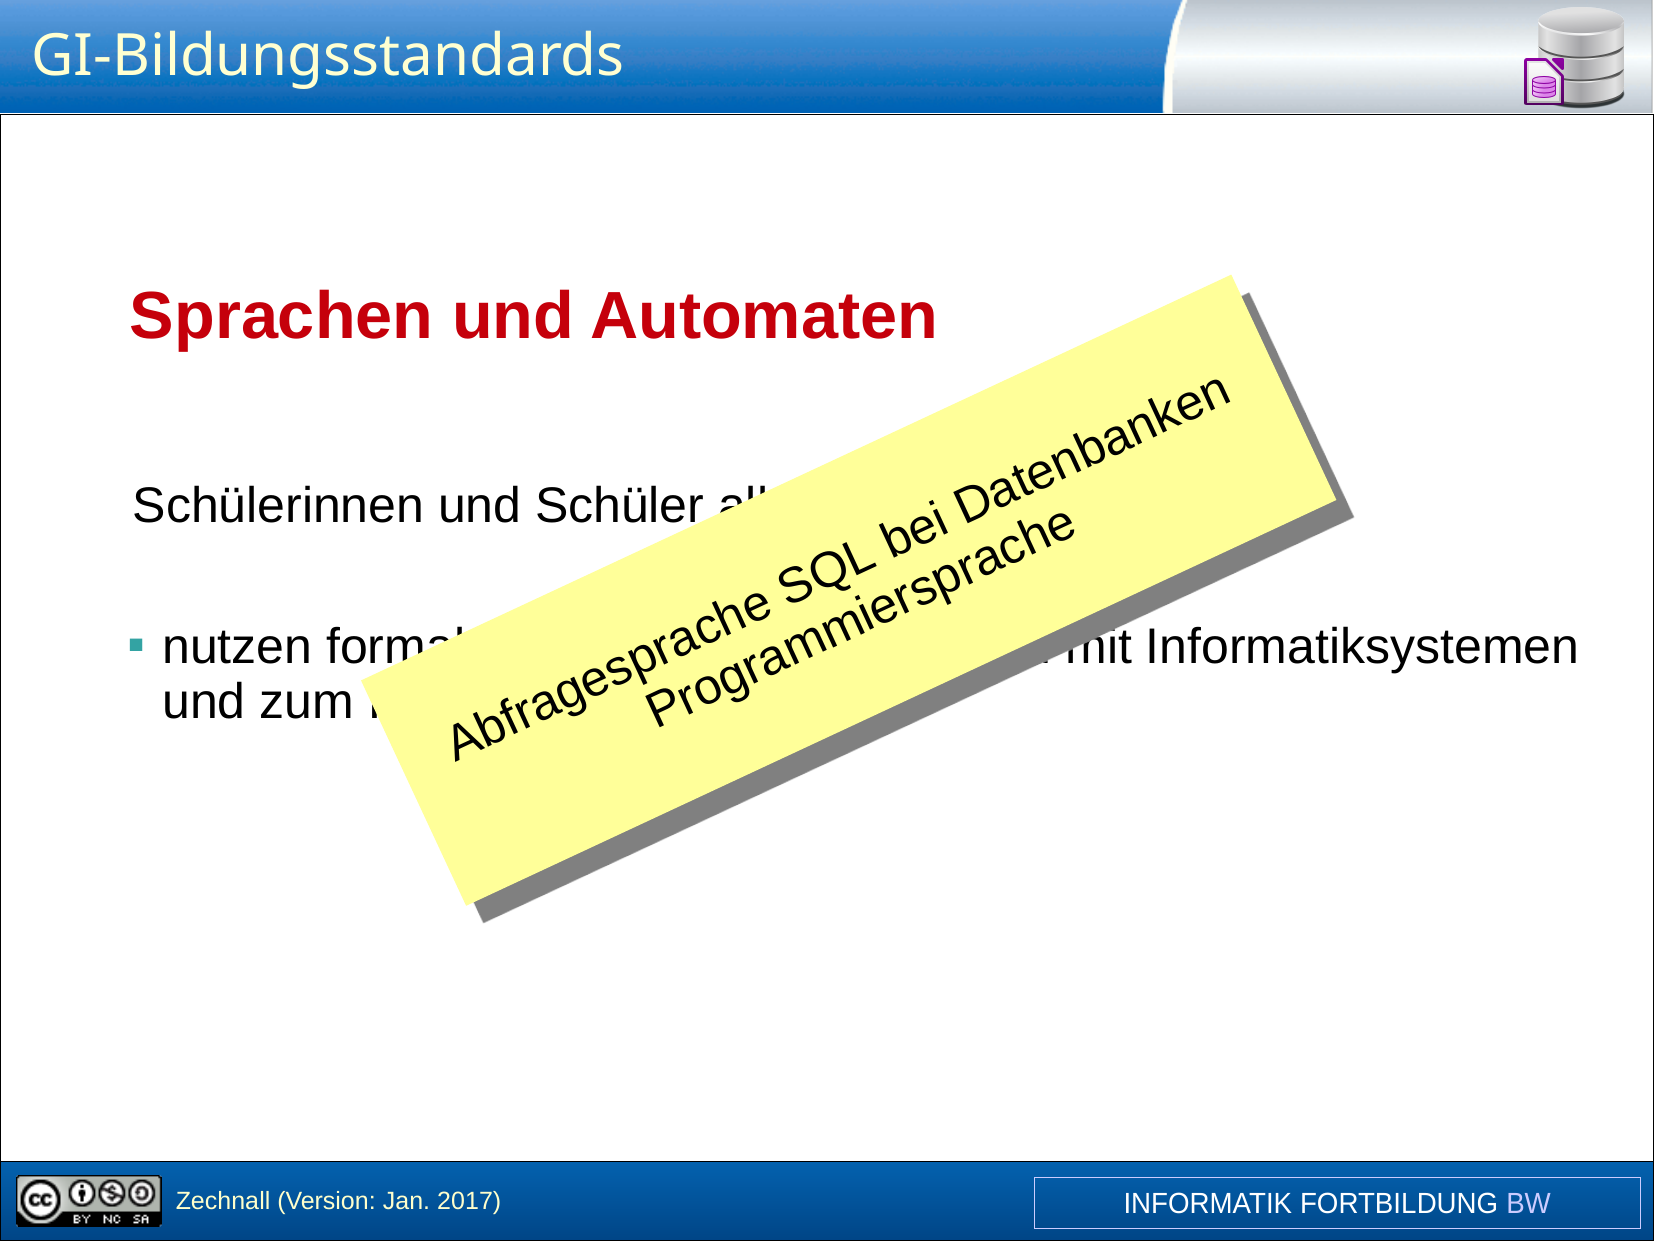

GI-Bildungsstandards
# Sprachen und Automaten
Schülerinnen und Schüler aller Jahrgangsstufen
nutzen formale Sprachen zur Interaktion mit Informatiksystemen und zum Problemlösen
Abfragesprache SQL bei Datenbanken
Programmiersprache